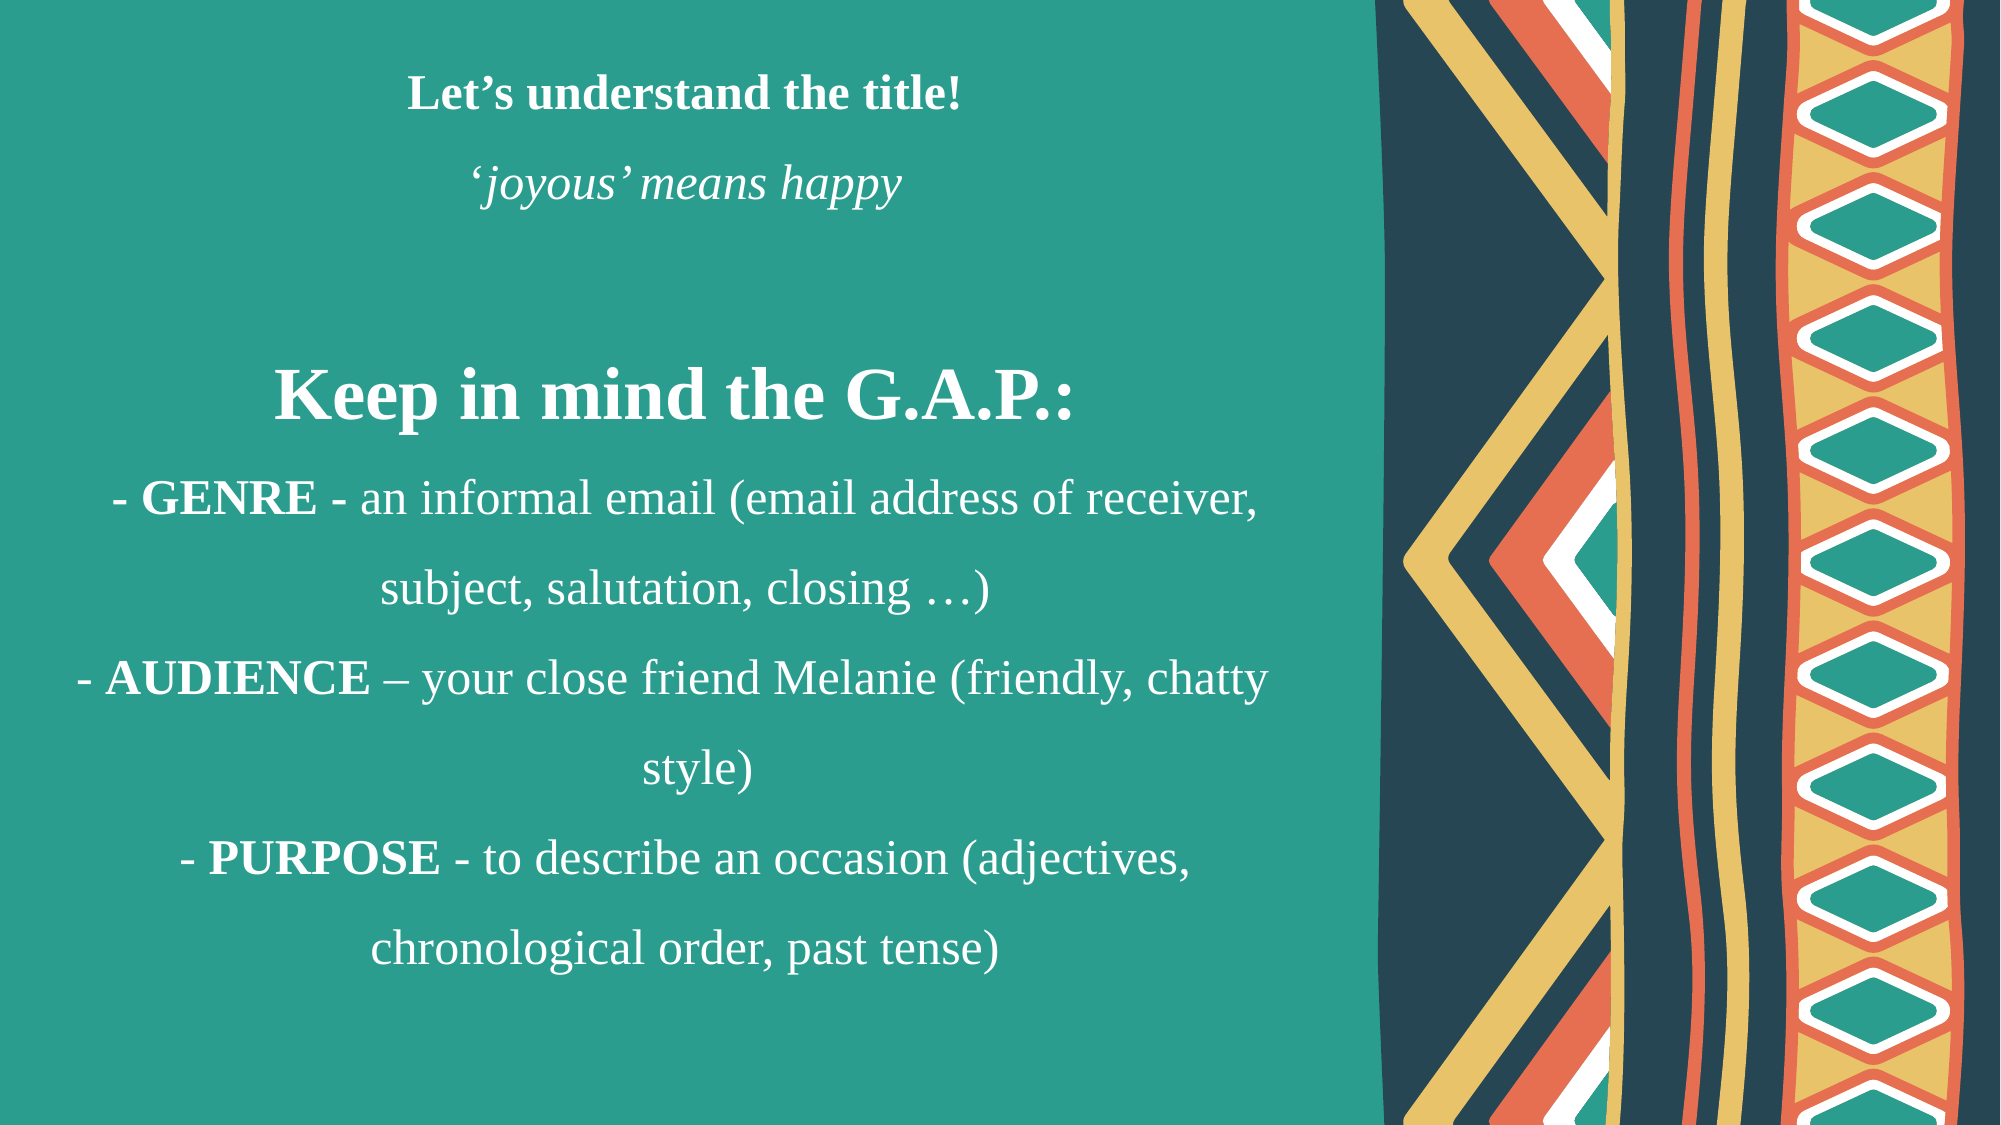

# Let’s understand the title! ‘joyous’ means happy Keep in mind the G.A.P.: - GENRE - an informal email (email address of receiver, subject, salutation, closing …) - AUDIENCE – your close friend Melanie (friendly, chatty style) - PURPOSE - to describe an occasion (adjectives, chronological order, past tense)